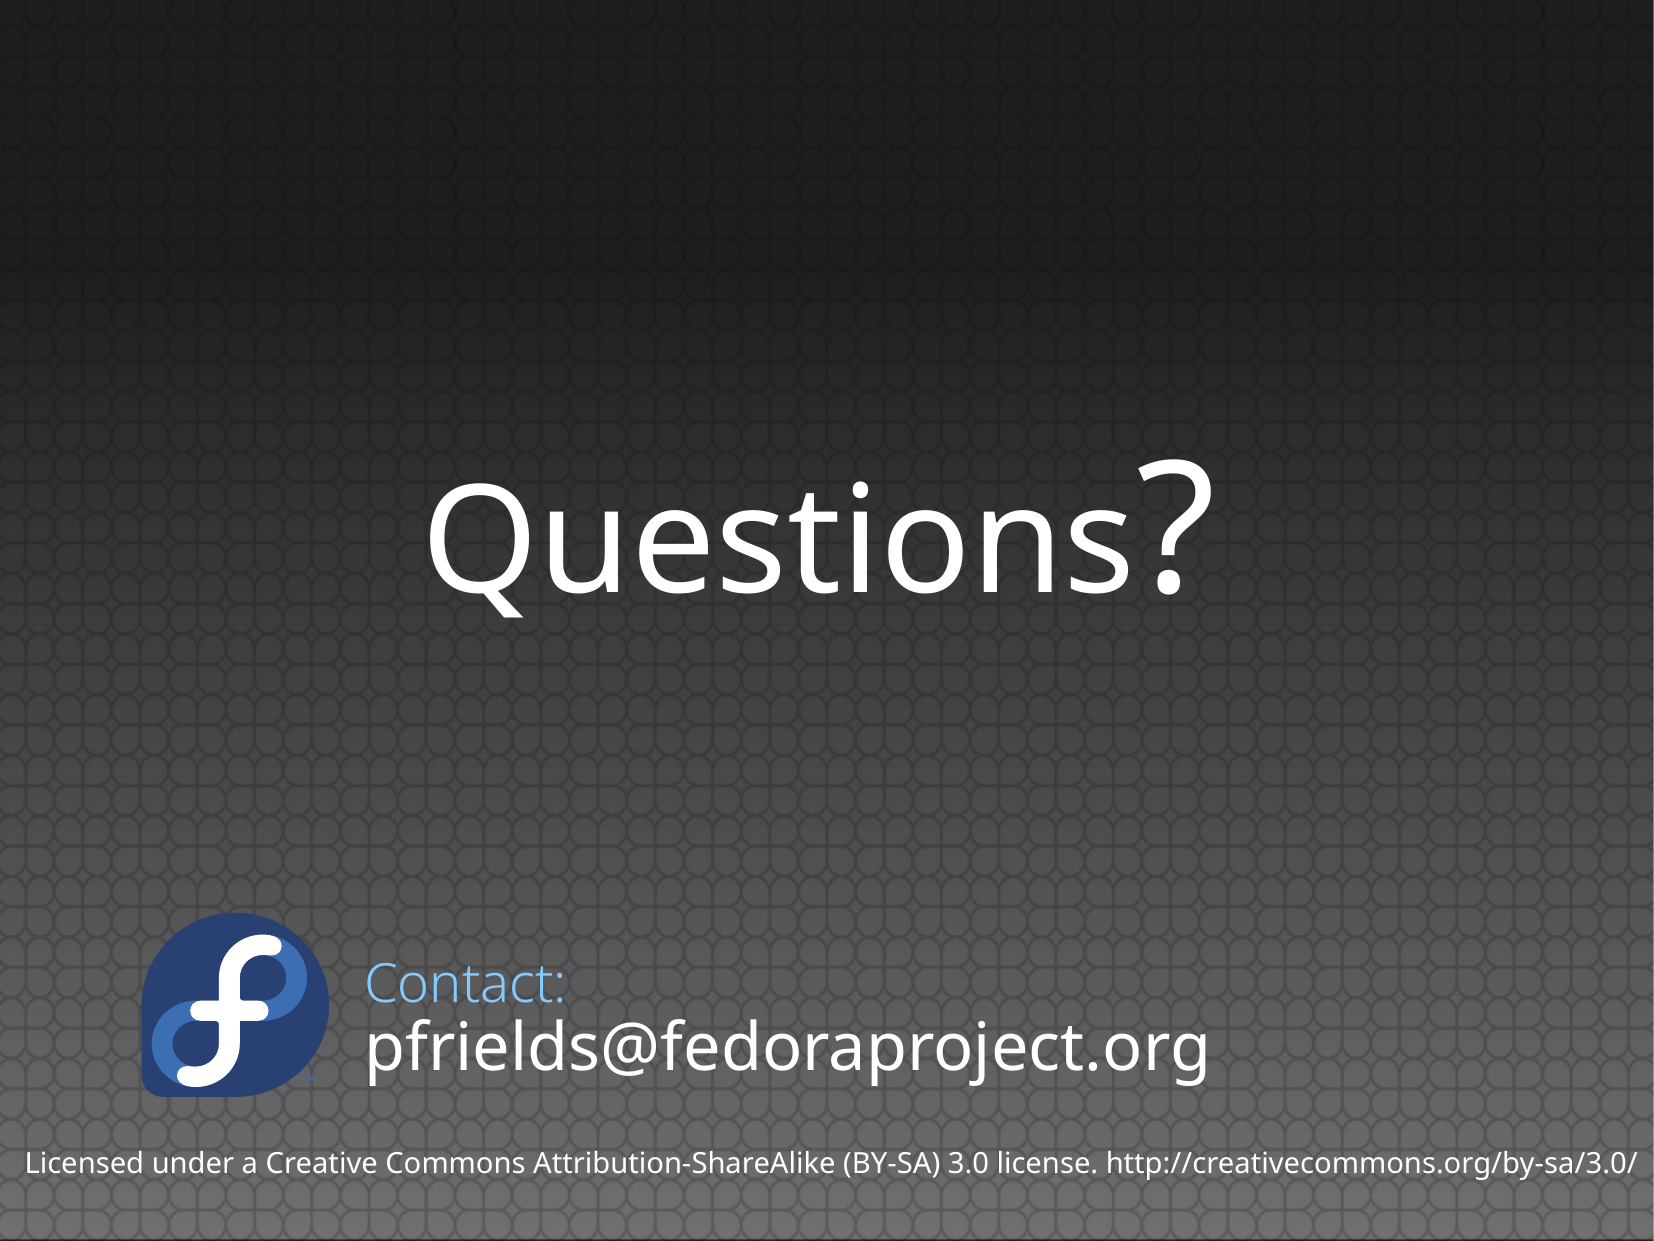

# Questions?
Contact:
pfrields@fedoraproject.org
Licensed under a Creative Commons Attribution-ShareAlike (BY-SA) 3.0 license. http://creativecommons.org/by-sa/3.0/